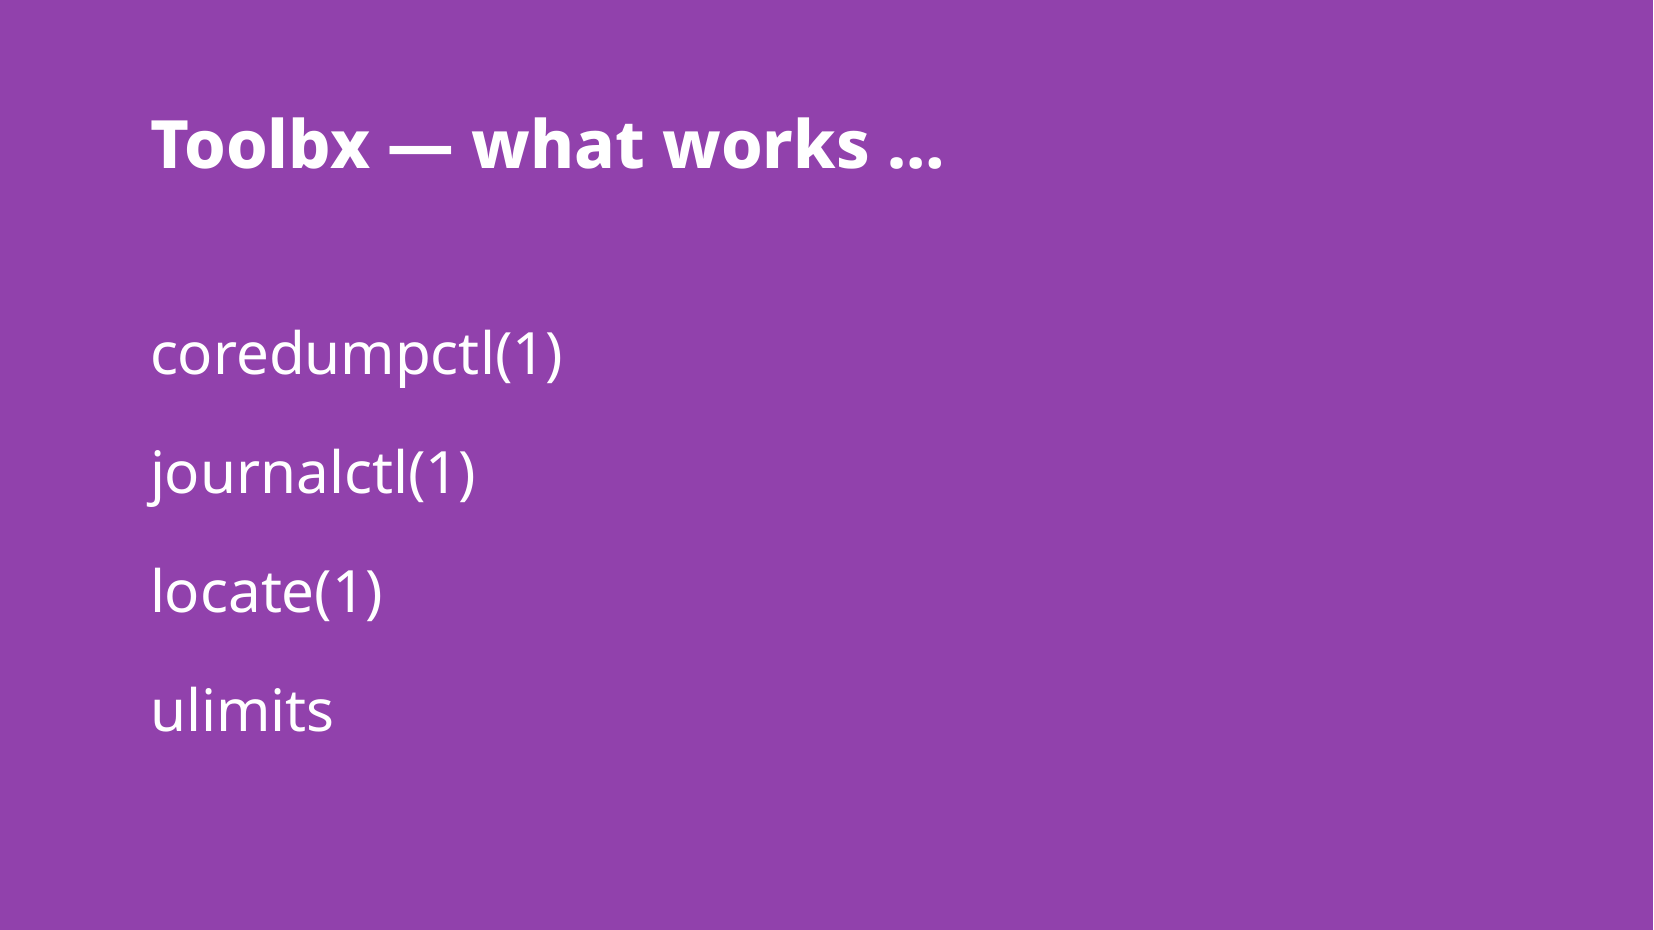

# Toolbx — what works …
coredumpctl(1)
journalctl(1)
locate(1)
ulimits